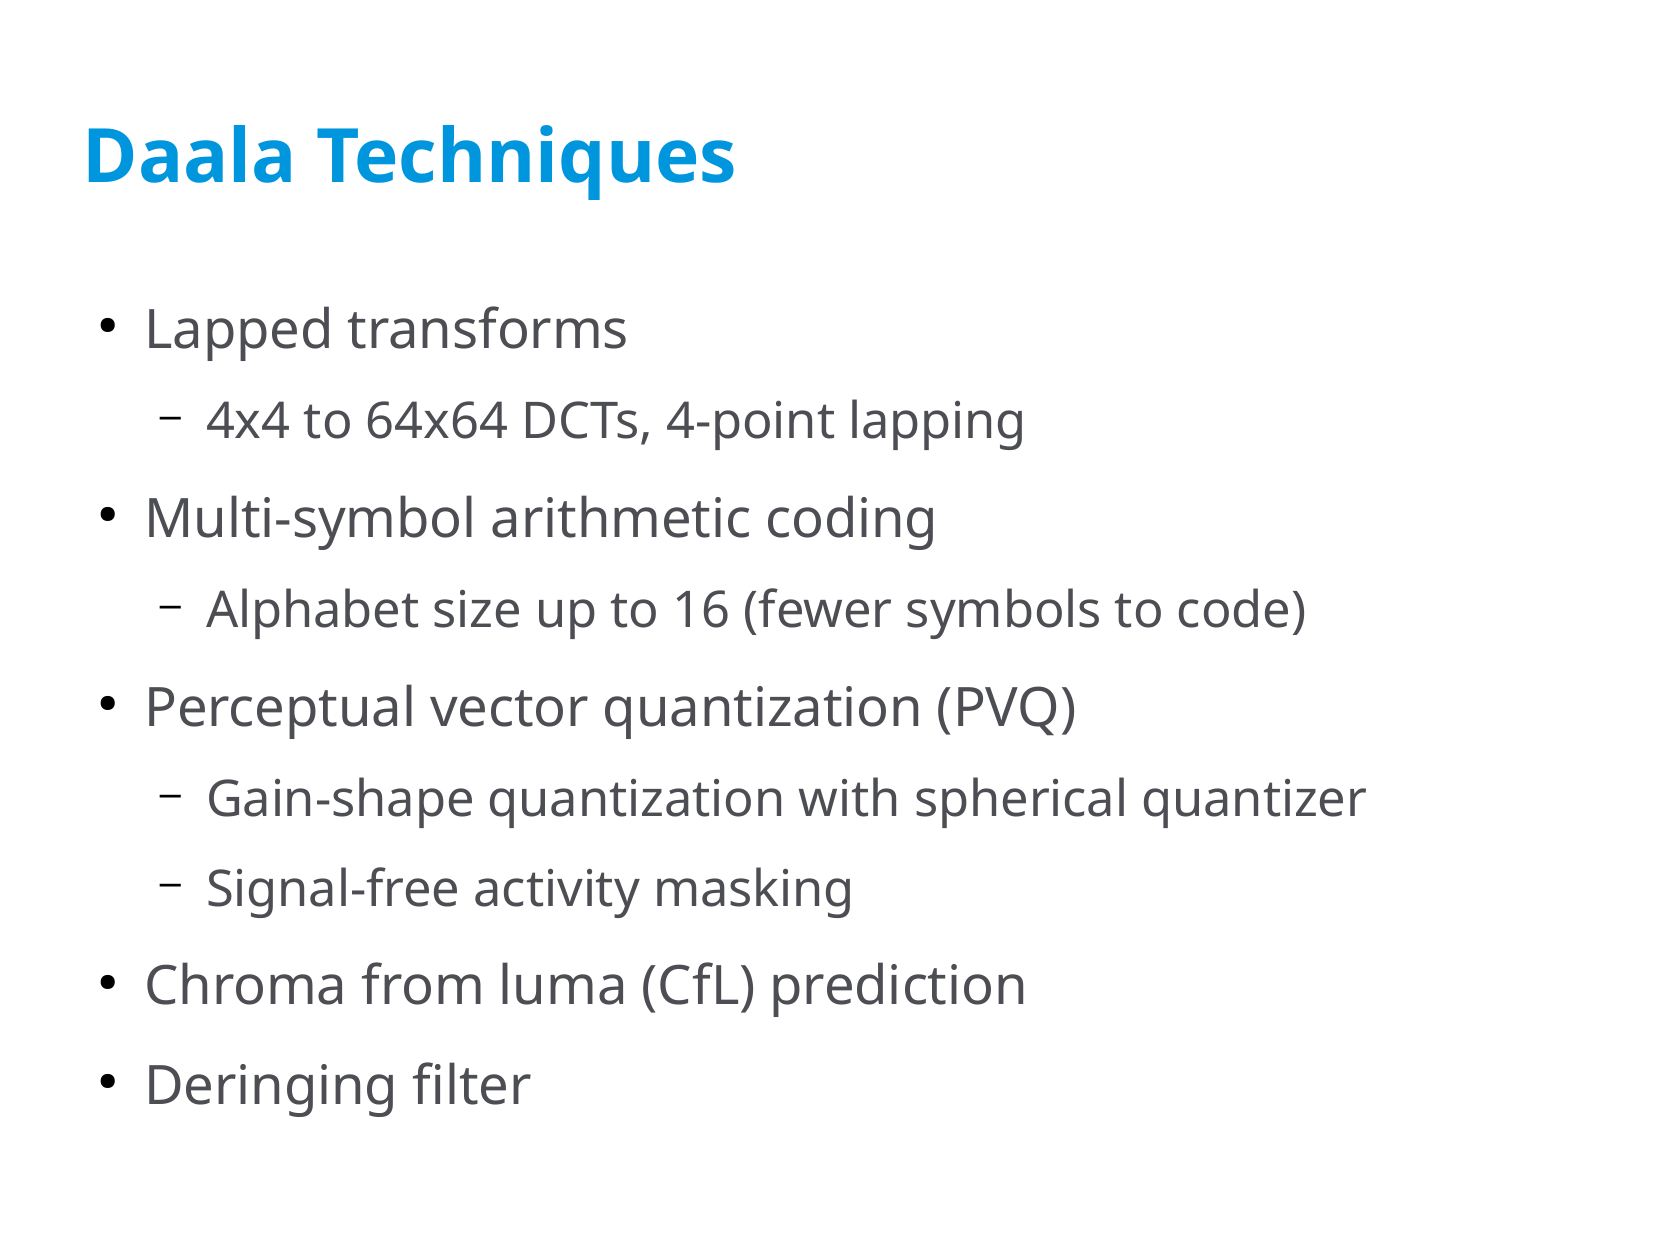

# Daala Techniques
Lapped transforms
4x4 to 64x64 DCTs, 4-point lapping
Multi-symbol arithmetic coding
Alphabet size up to 16 (fewer symbols to code)
Perceptual vector quantization (PVQ)
Gain-shape quantization with spherical quantizer
Signal-free activity masking
Chroma from luma (CfL) prediction
Deringing filter